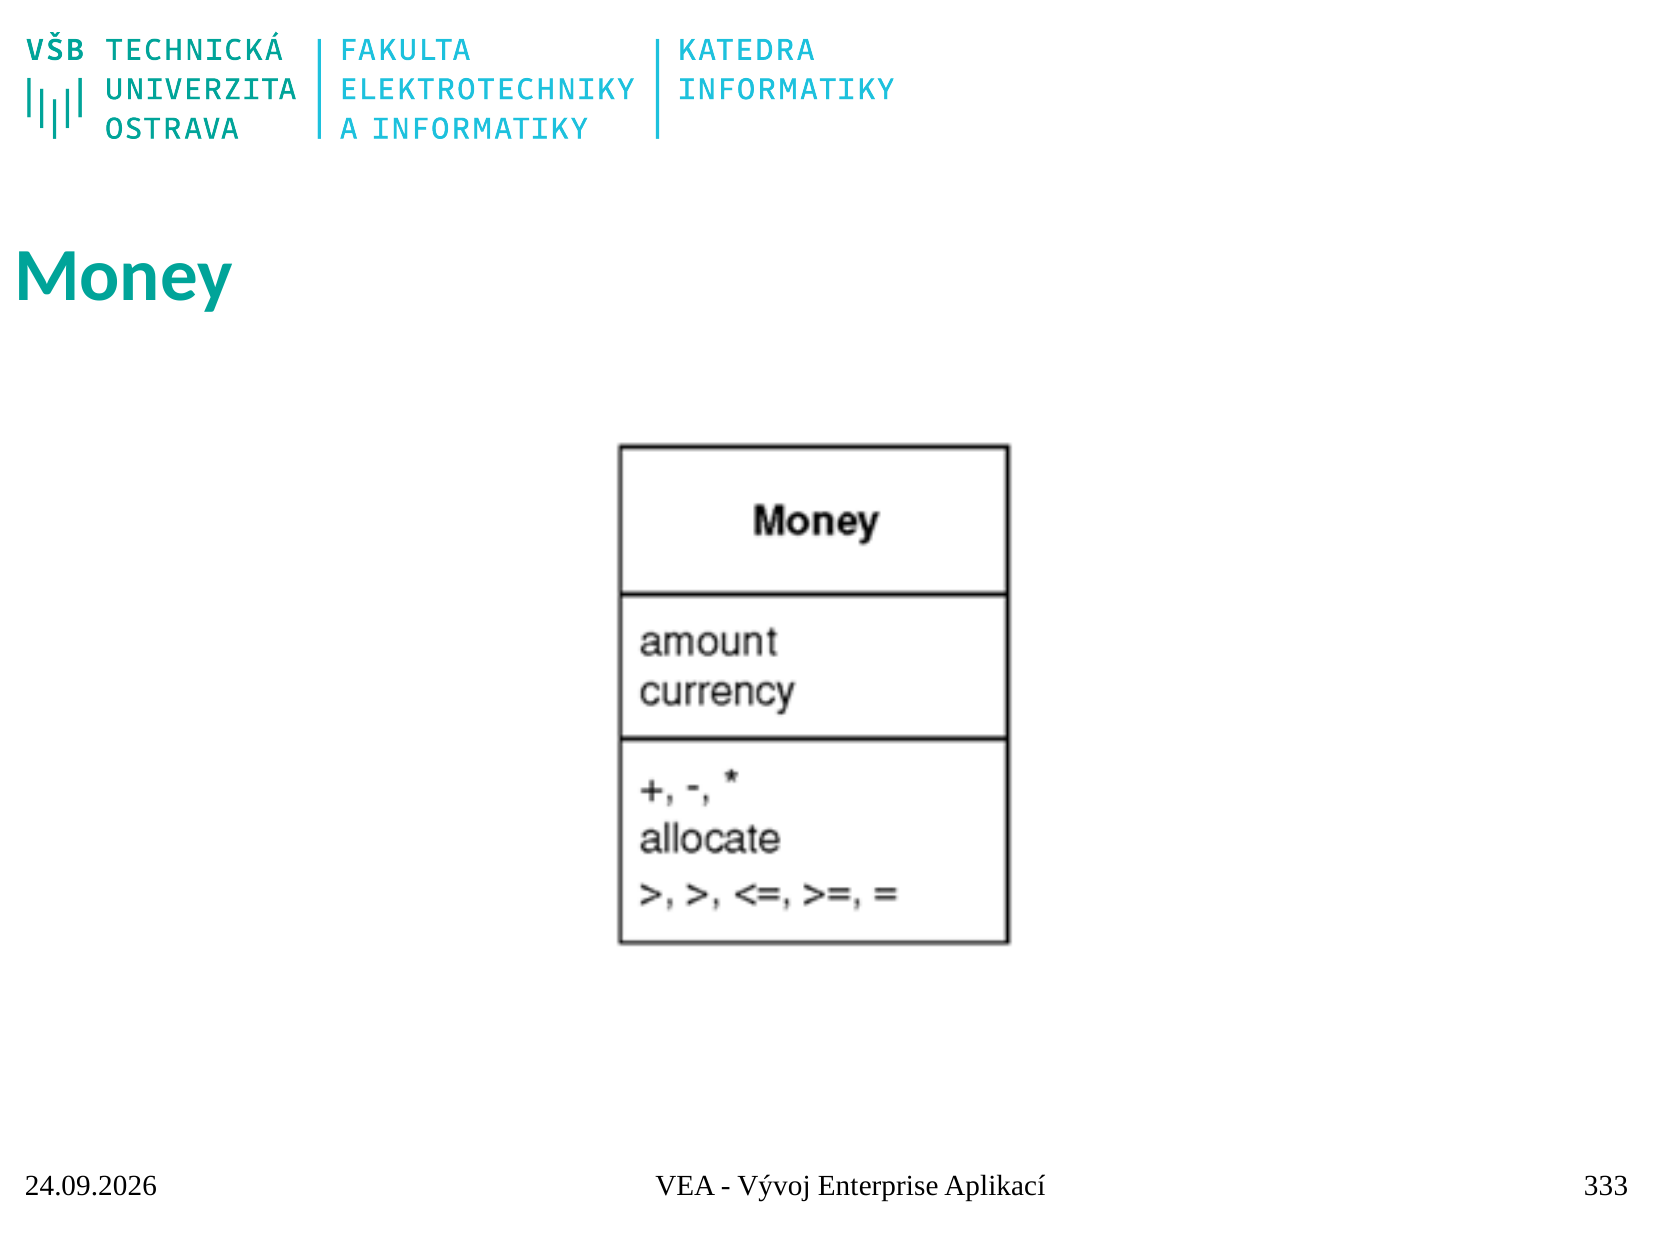

# Money
VEA - Vývoj Enterprise Aplikací
333